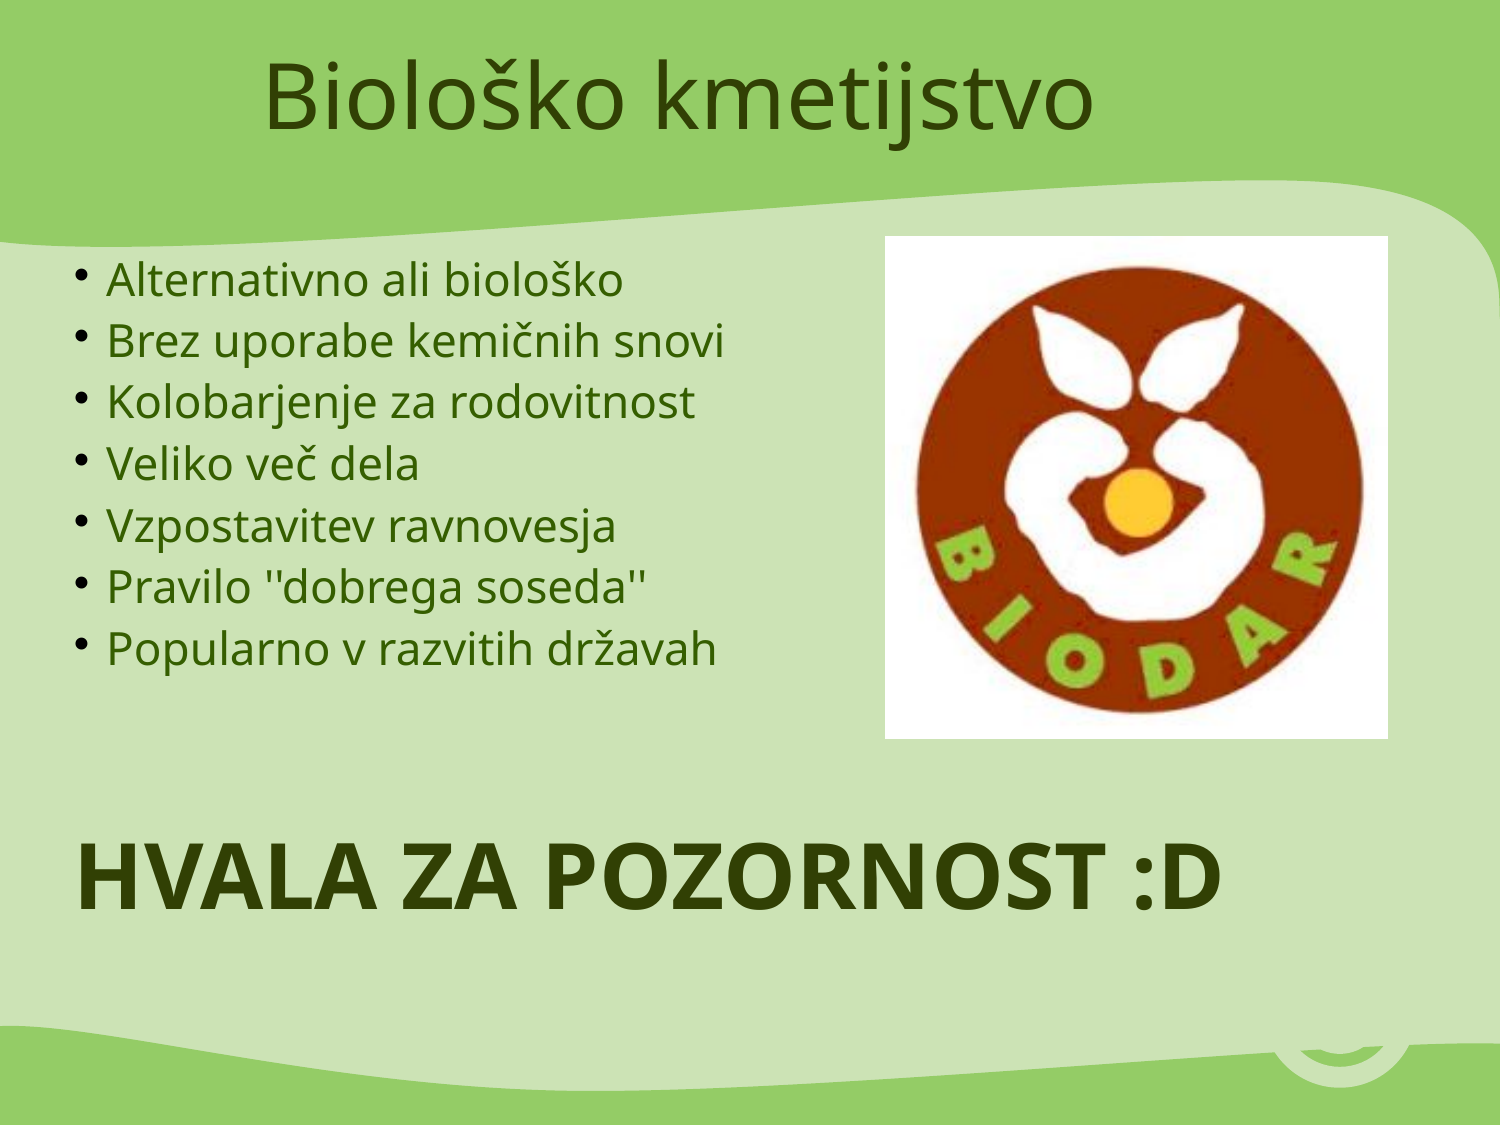

# Biološko kmetijstvo
 Alternativno ali biološko
 Brez uporabe kemičnih snovi
 Kolobarjenje za rodovitnost
 Veliko več dela
 Vzpostavitev ravnovesja
 Pravilo ''dobrega soseda''
 Popularno v razvitih državah
HVALA ZA POZORNOST :D